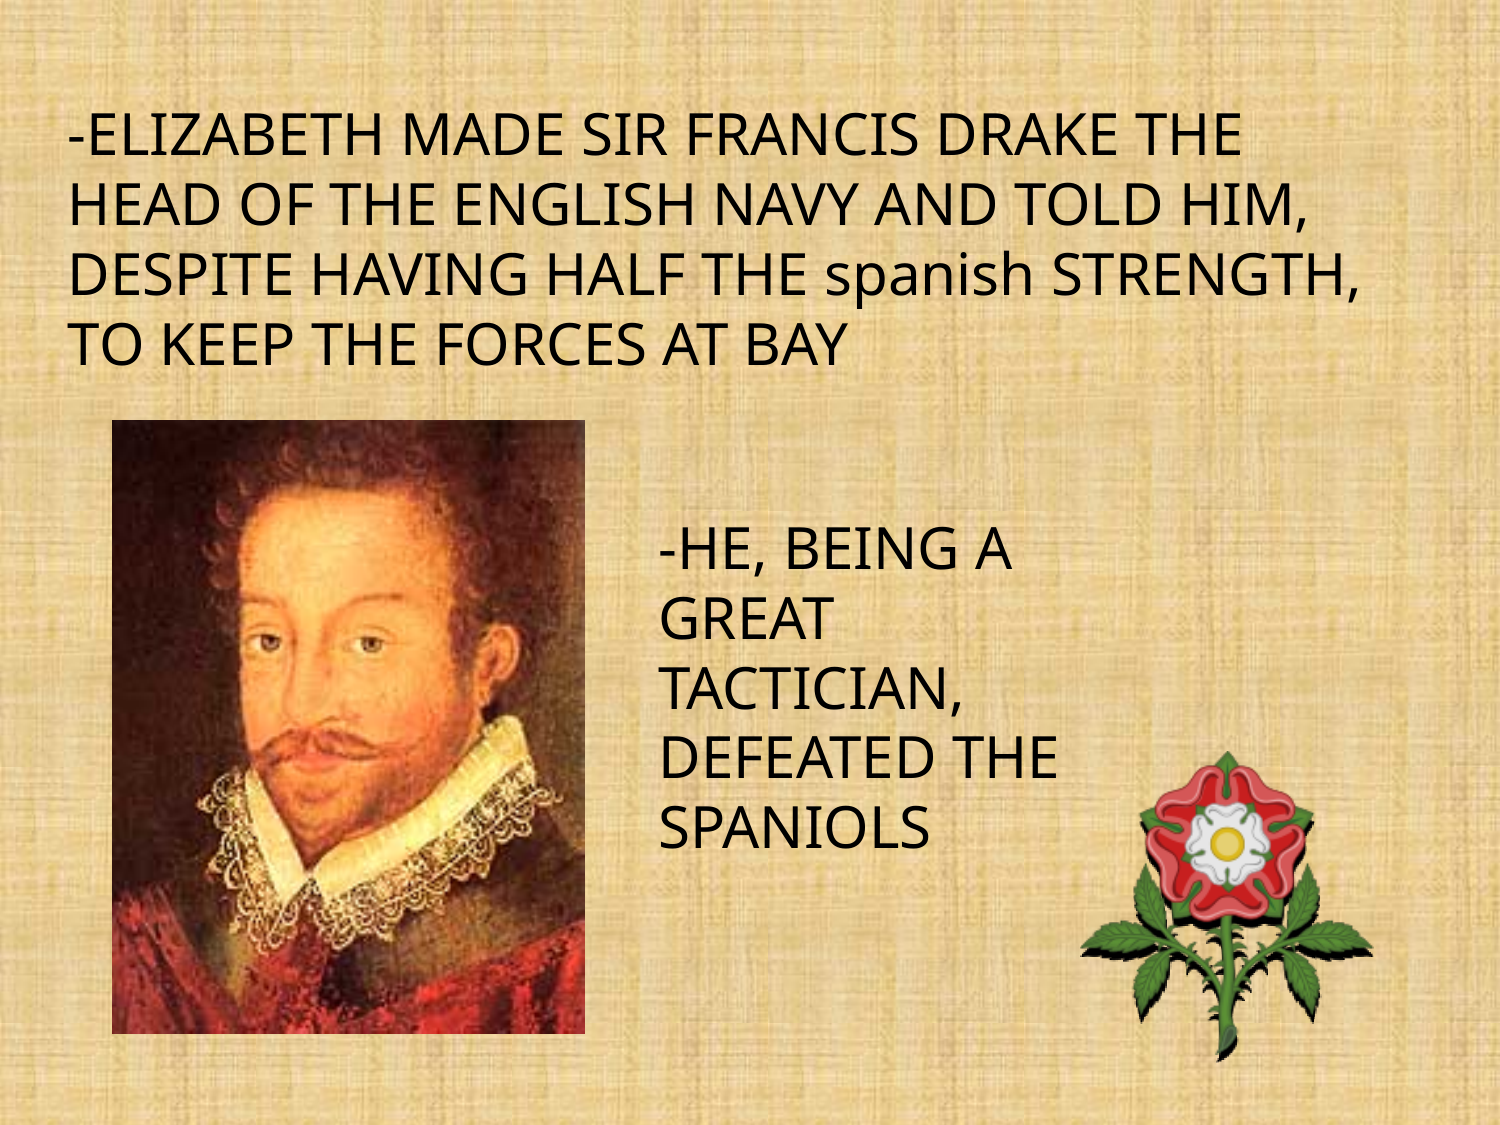

-ELIZABETH MADE SIR FRANCIS DRAKE THE HEAD OF THE ENGLISH NAVY AND TOLD HIM, DESPITE HAVING HALF THE spanish STRENGTH, TO KEEP THE FORCES AT BAY
-HE, BEING A GREAT TACTICIAN, DEFEATED THE SPANIOLS